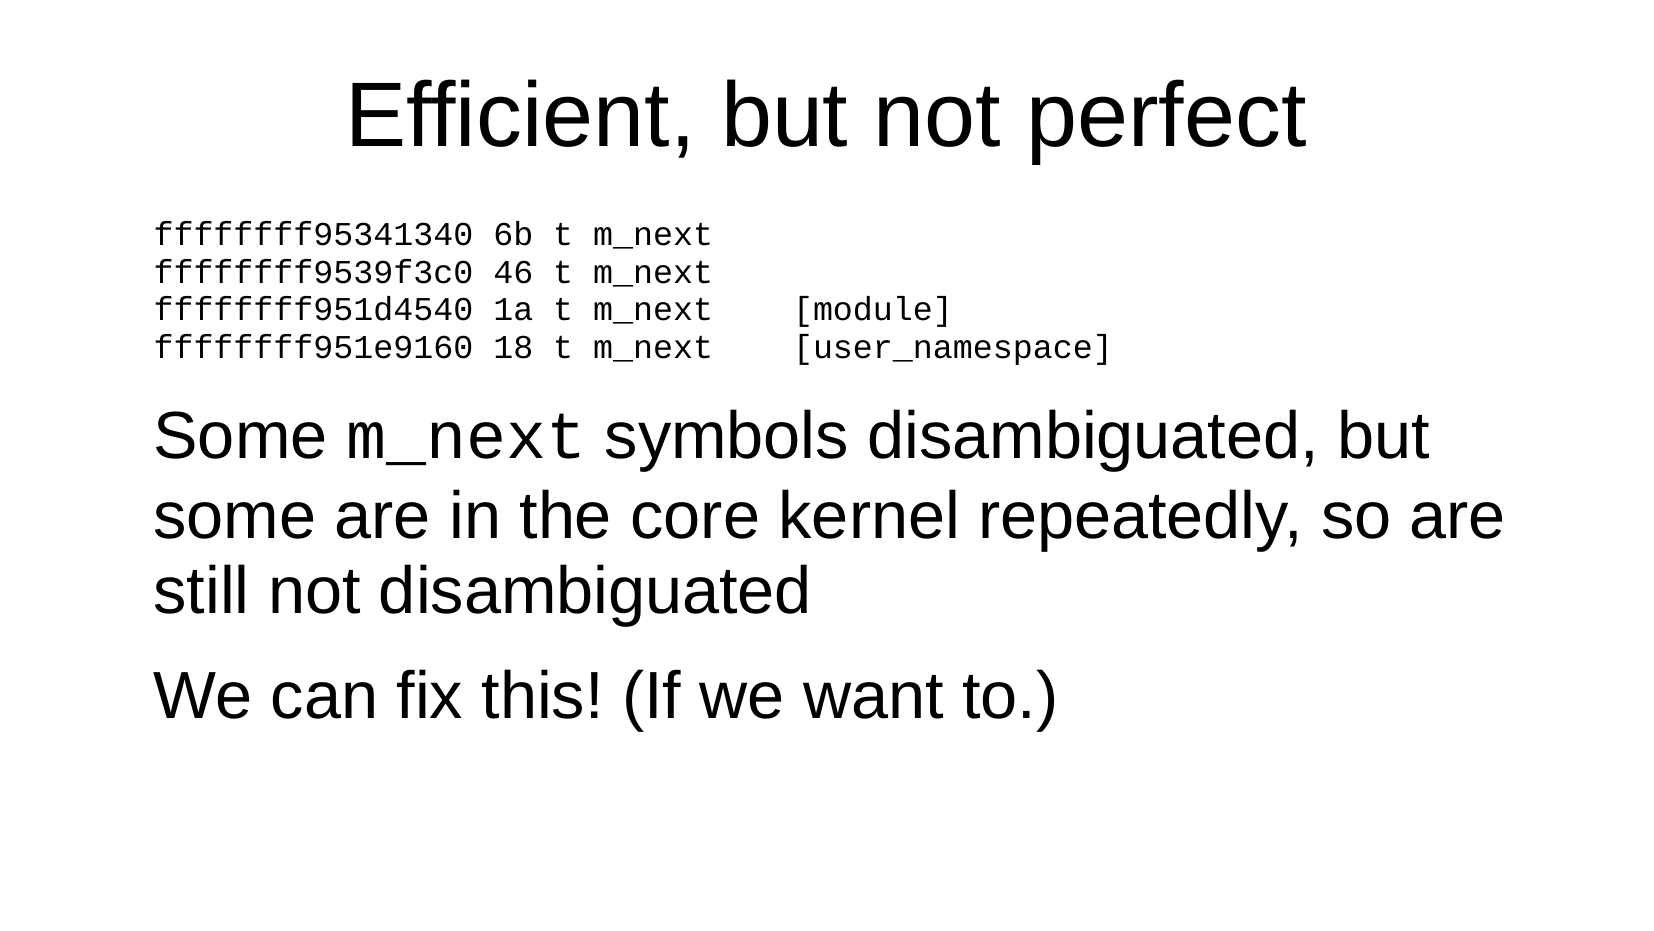

# Efficient, but not perfect
ffffffff95341340 6b t m_next
ffffffff9539f3c0 46 t m_next
ffffffff951d4540 1a t m_next [module]
ffffffff951e9160 18 t m_next [user_namespace]
Some m_next symbols disambiguated, but some are in the core kernel repeatedly, so are still not disambiguated
We can fix this! (If we want to.)